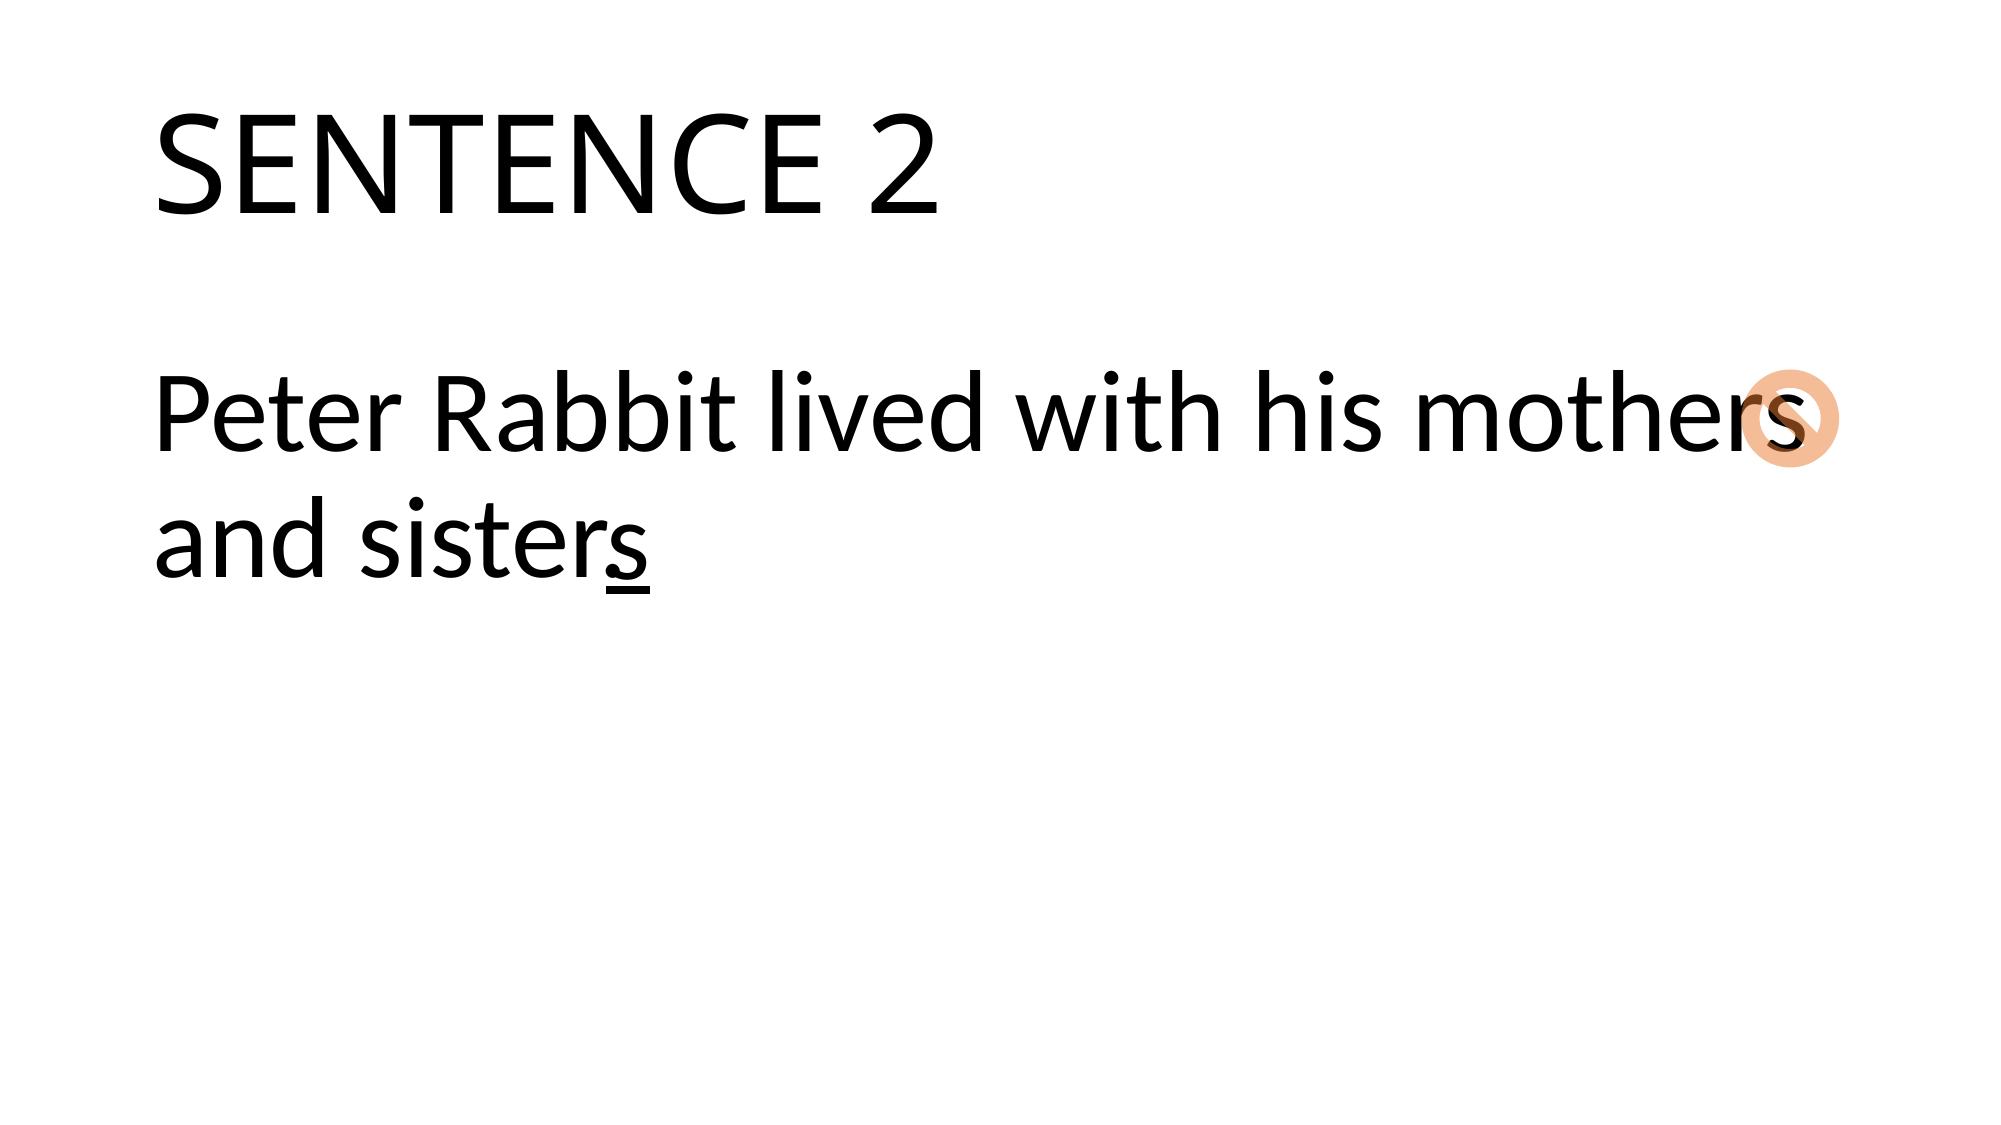

# SENTENCE 2
Peter Rabbit lived with his mothers and sister.
s